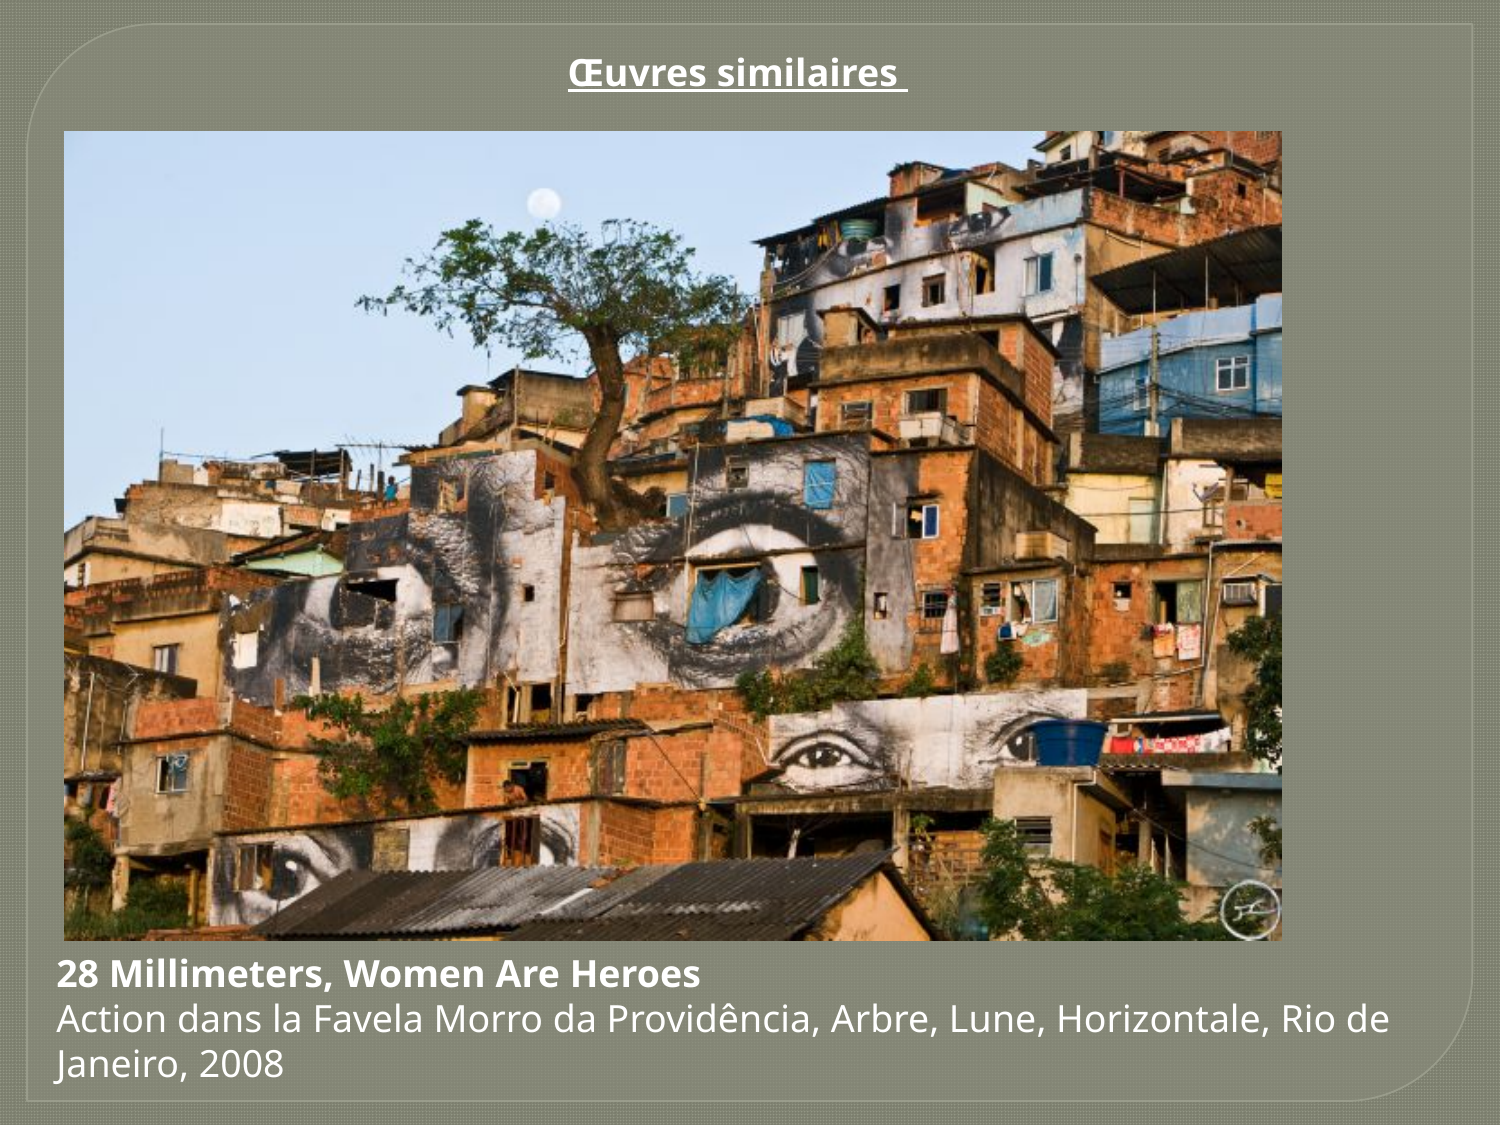

Œuvres similaires
28 Millimeters, Women Are Heroes
Action dans la Favela Morro da Providência, Arbre, Lune, Horizontale, Rio de Janeiro, 2008